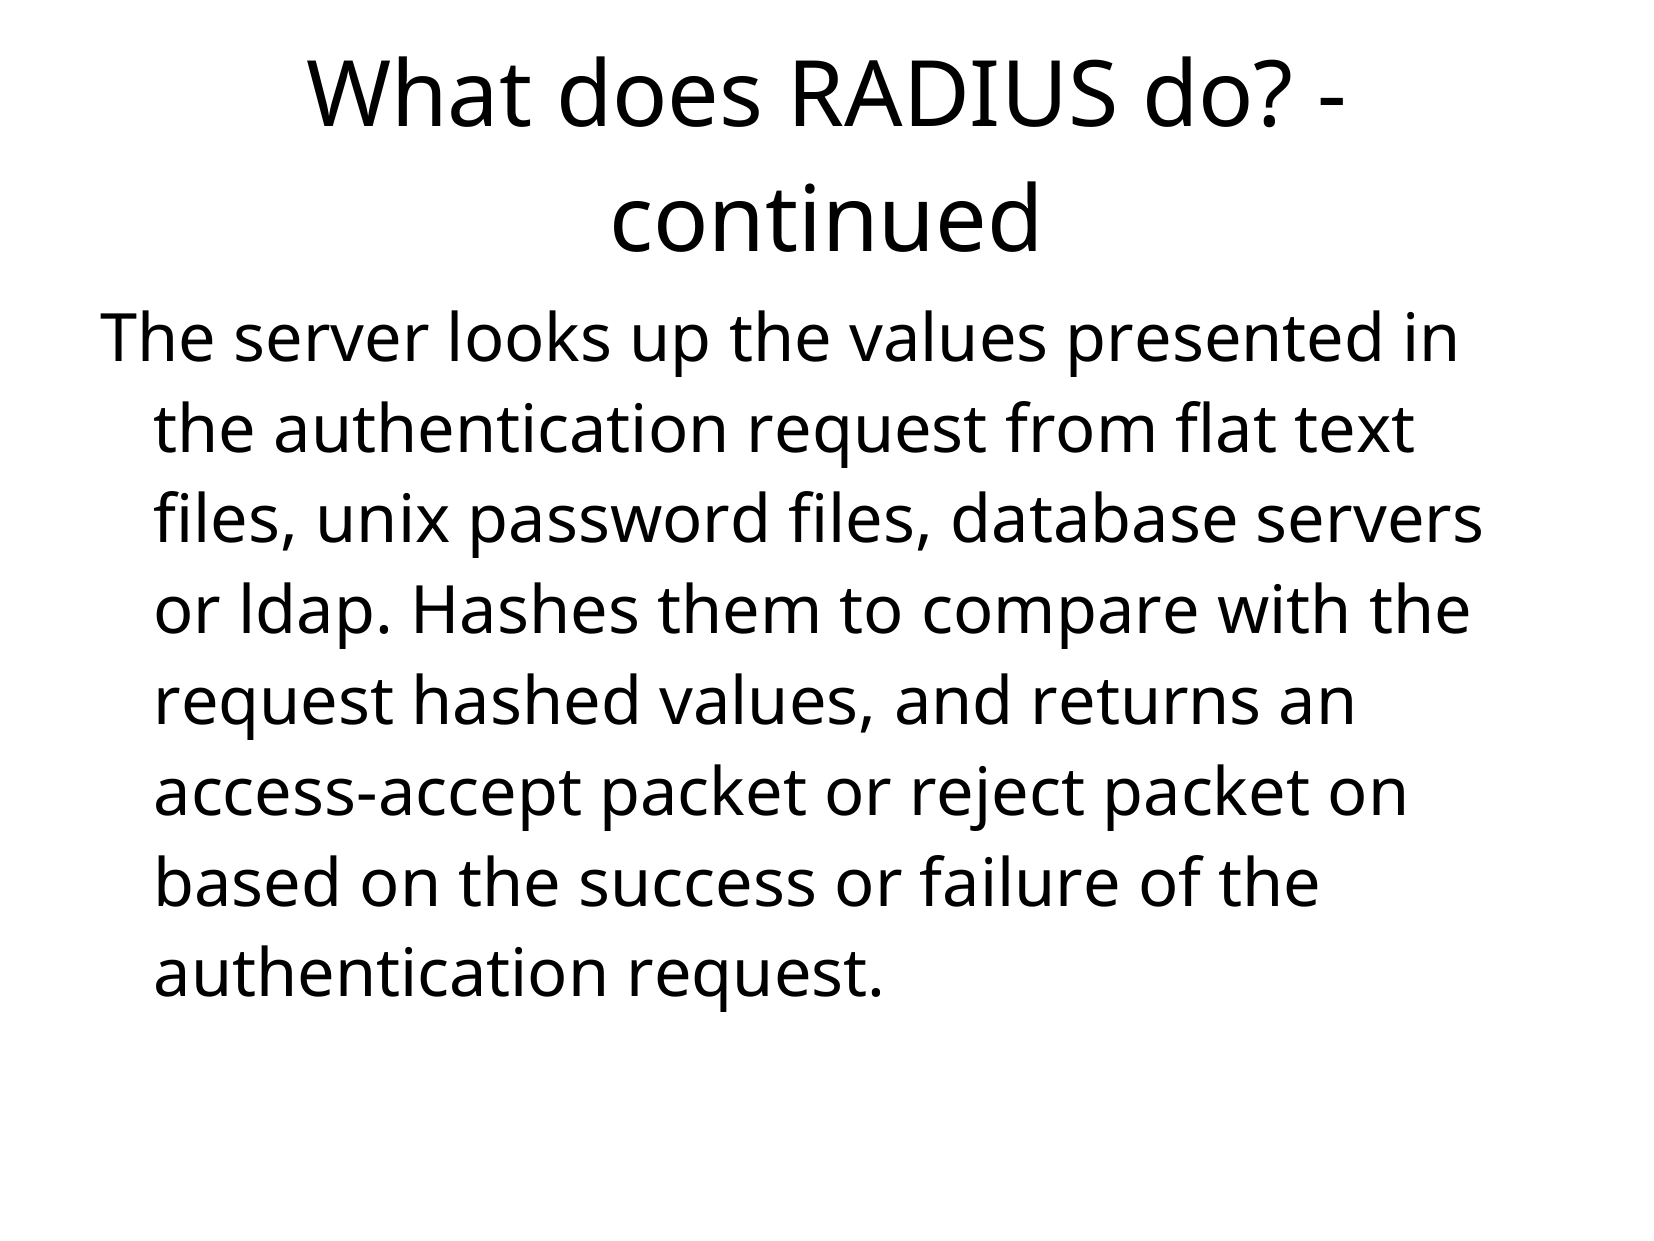

# What does RADIUS do? - continued
The server looks up the values presented in the authentication request from flat text files, unix password files, database servers or ldap. Hashes them to compare with the request hashed values, and returns an access-accept packet or reject packet on based on the success or failure of the authentication request.